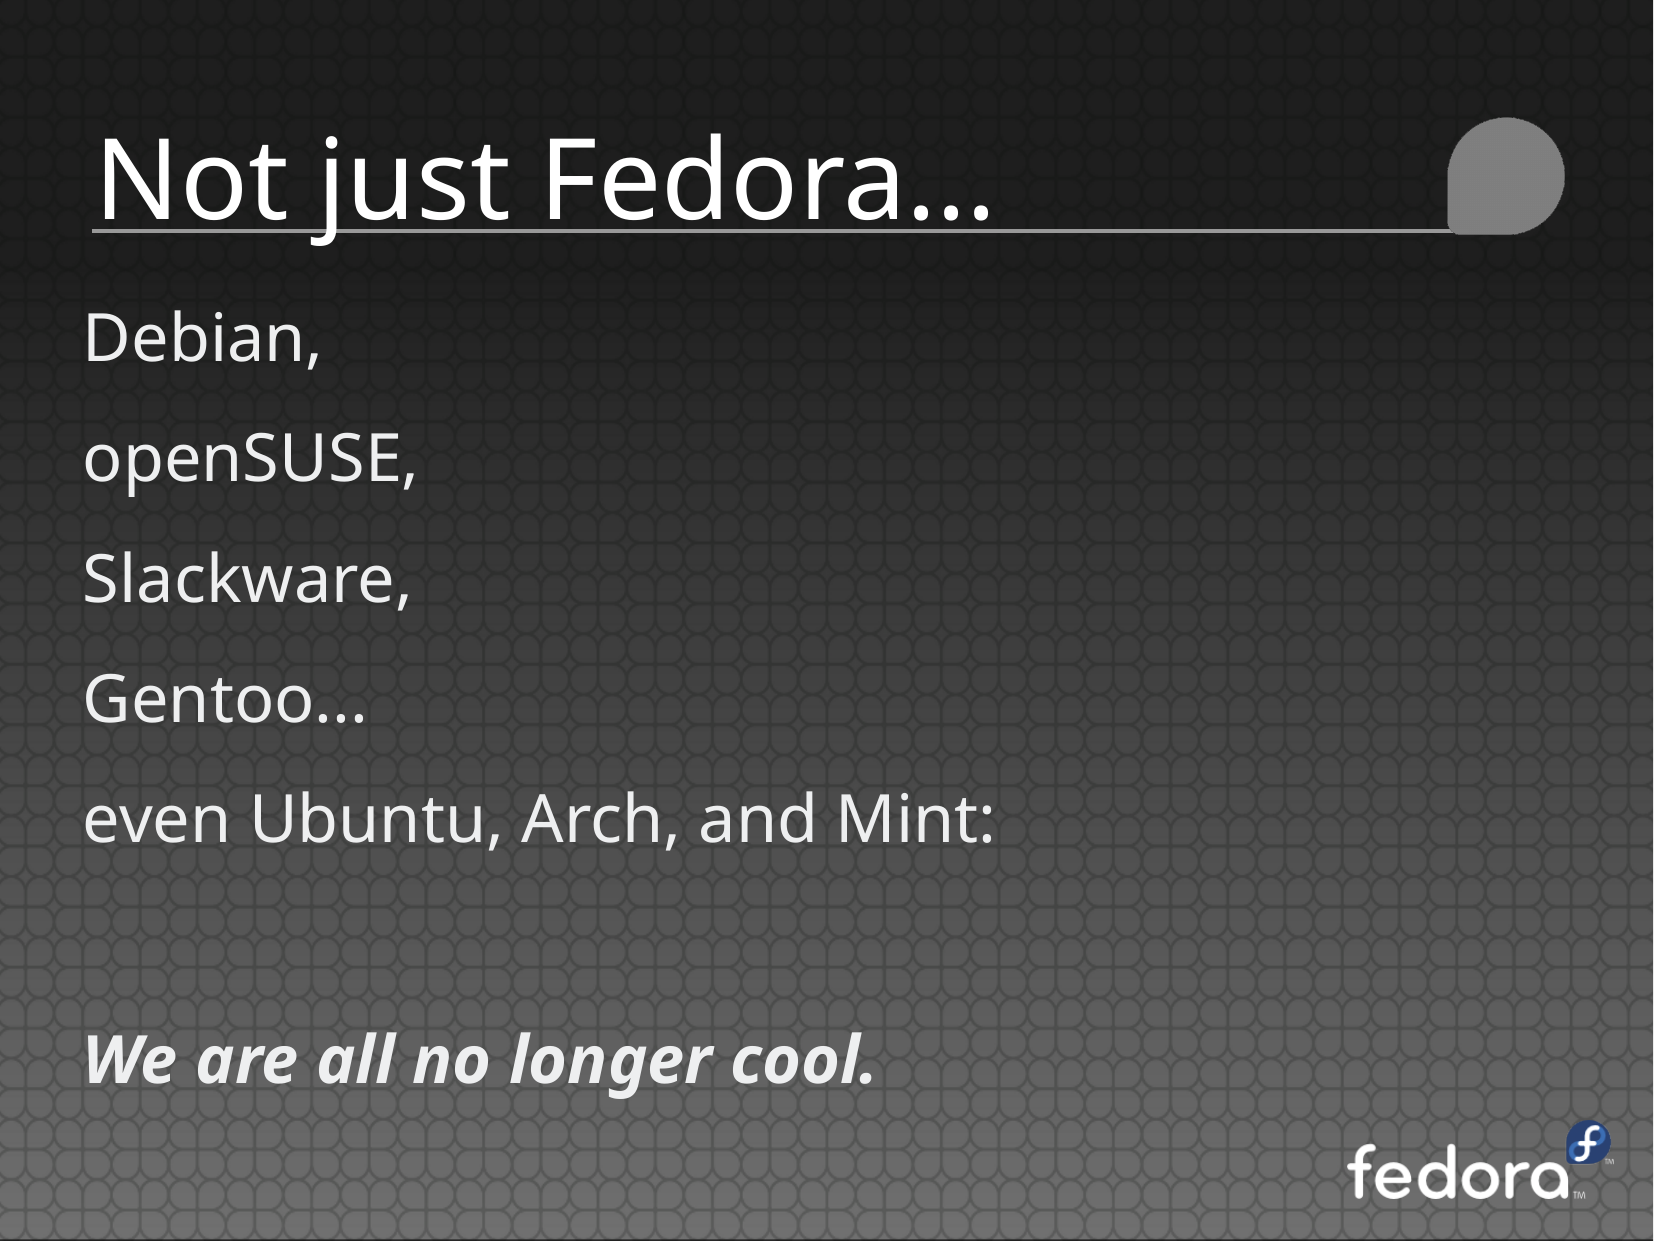

Not just Fedora...
# Debian,
openSUSE,
Slackware,
Gentoo...
even Ubuntu, Arch, and Mint:
We are all no longer cool.